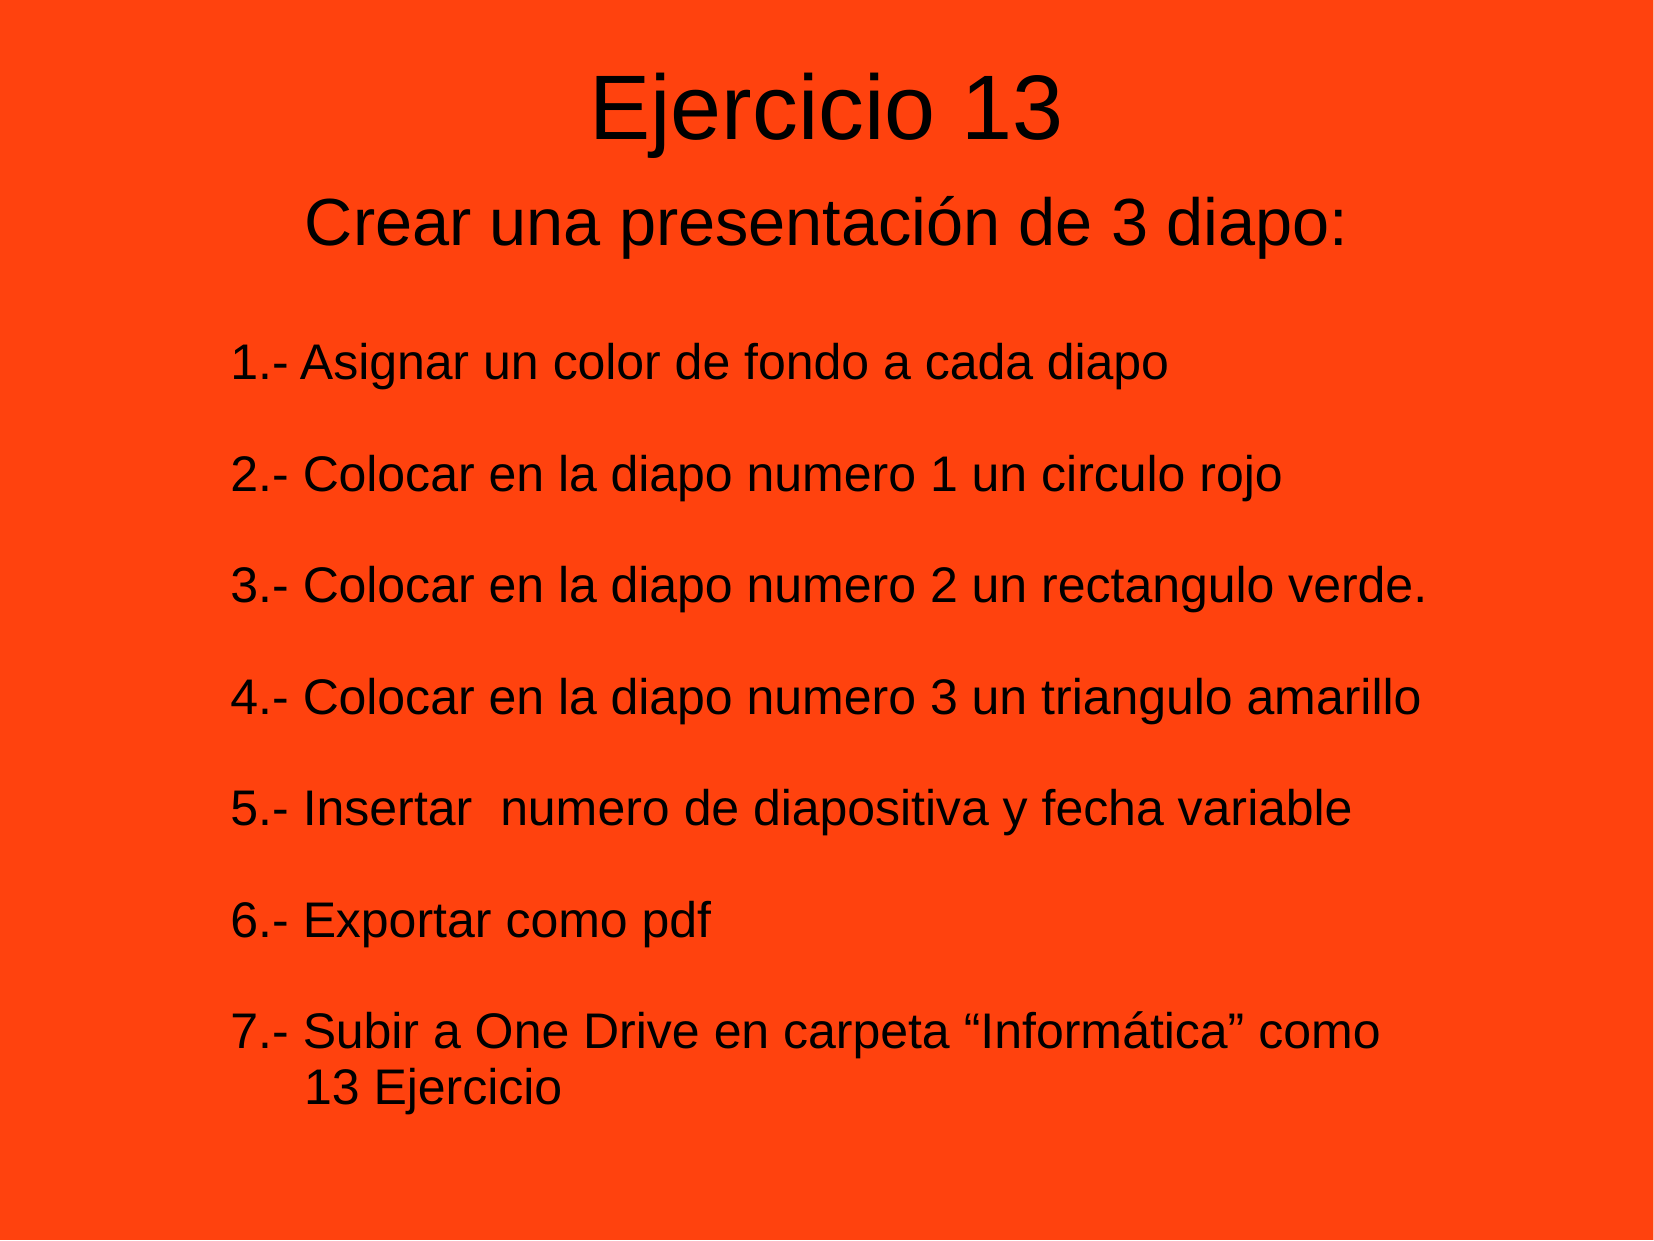

# Ejercicio 13
Crear una presentación de 3 diapo:
		1.- Asignar un color de fondo a cada diapo
		2.- Colocar en la diapo numero 1 un circulo rojo
		3.- Colocar en la diapo numero 2 un rectangulo verde.
		4.- Colocar en la diapo numero 3 un triangulo amarillo
		5.- Insertar numero de diapositiva y fecha variable
		6.- Exportar como pdf
		7.- Subir a One Drive en carpeta “Informática” como 			13 Ejercicio